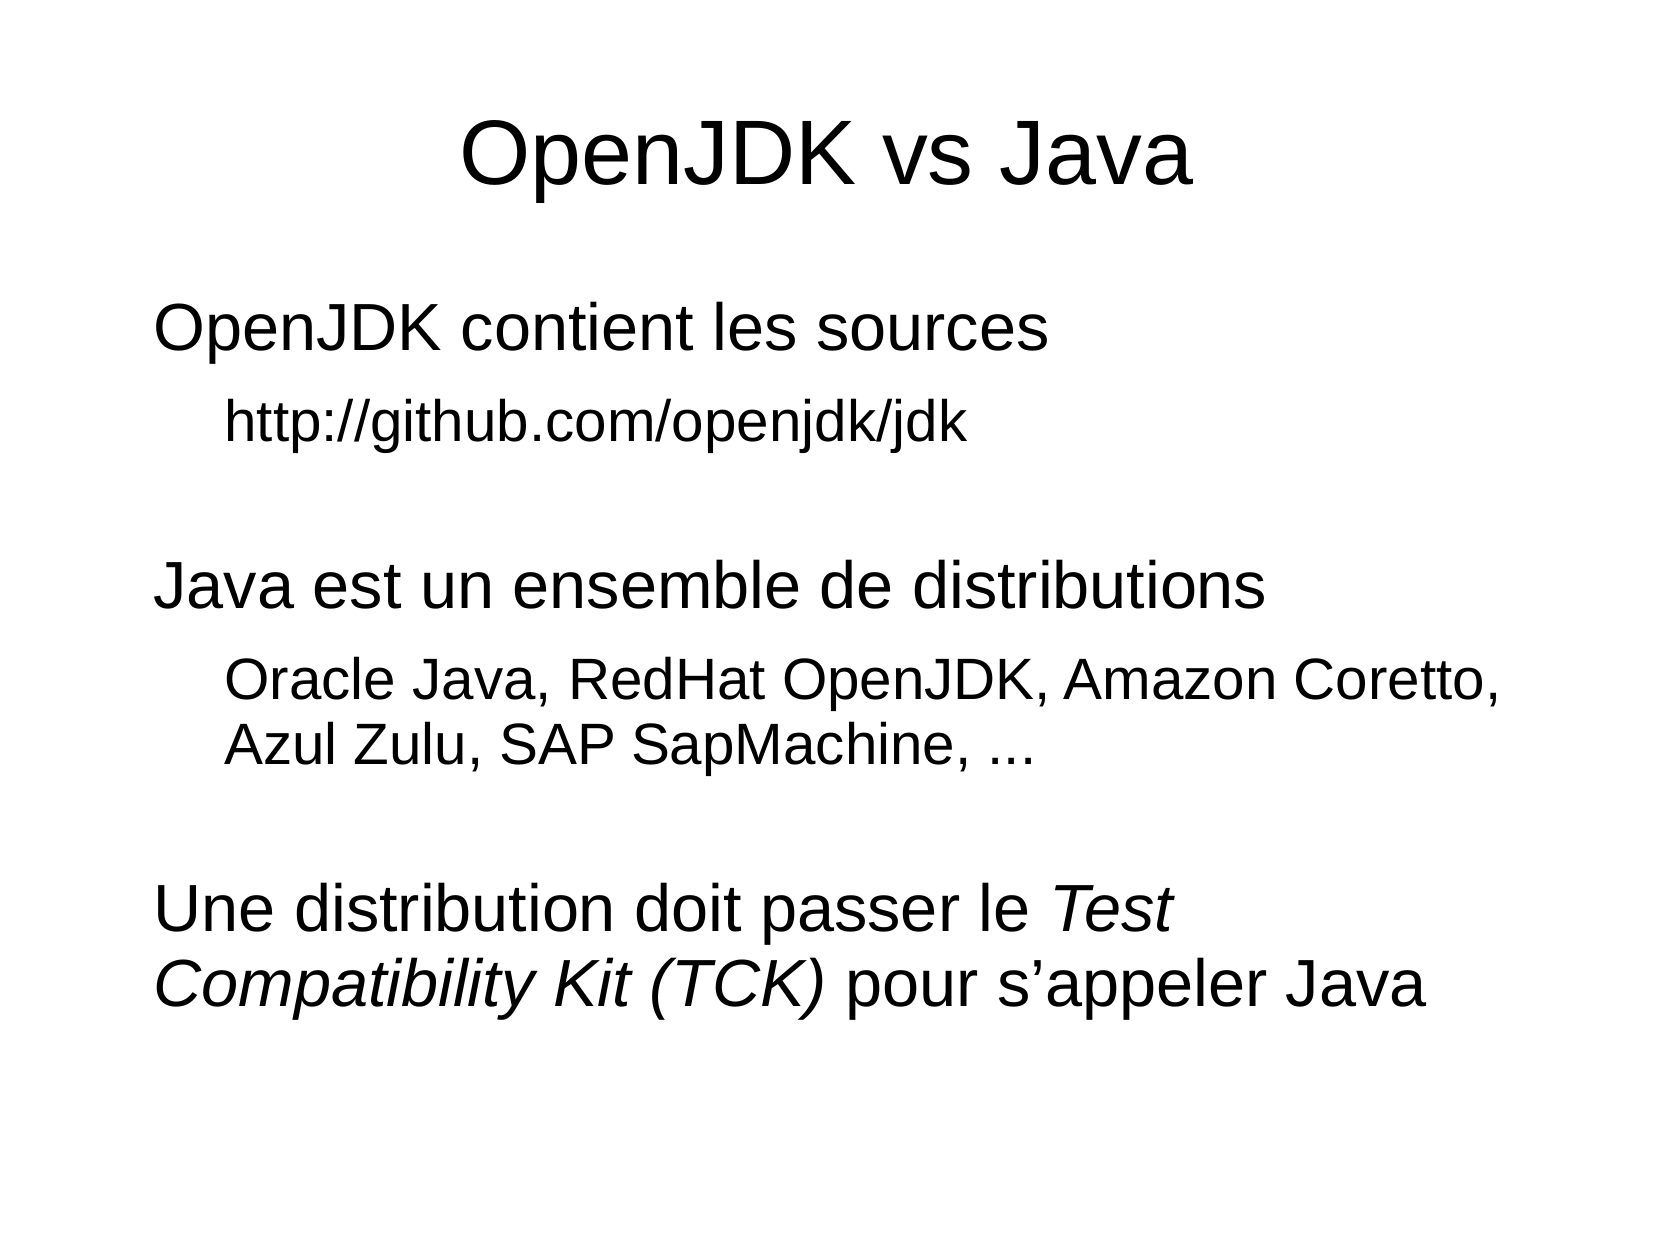

# OpenJDK vs Java
OpenJDK contient les sources
http://github.com/openjdk/jdk
Java est un ensemble de distributions
Oracle Java, RedHat OpenJDK, Amazon Coretto, Azul Zulu, SAP SapMachine, ...
Une distribution doit passer le Test Compatibility Kit (TCK) pour s’appeler Java